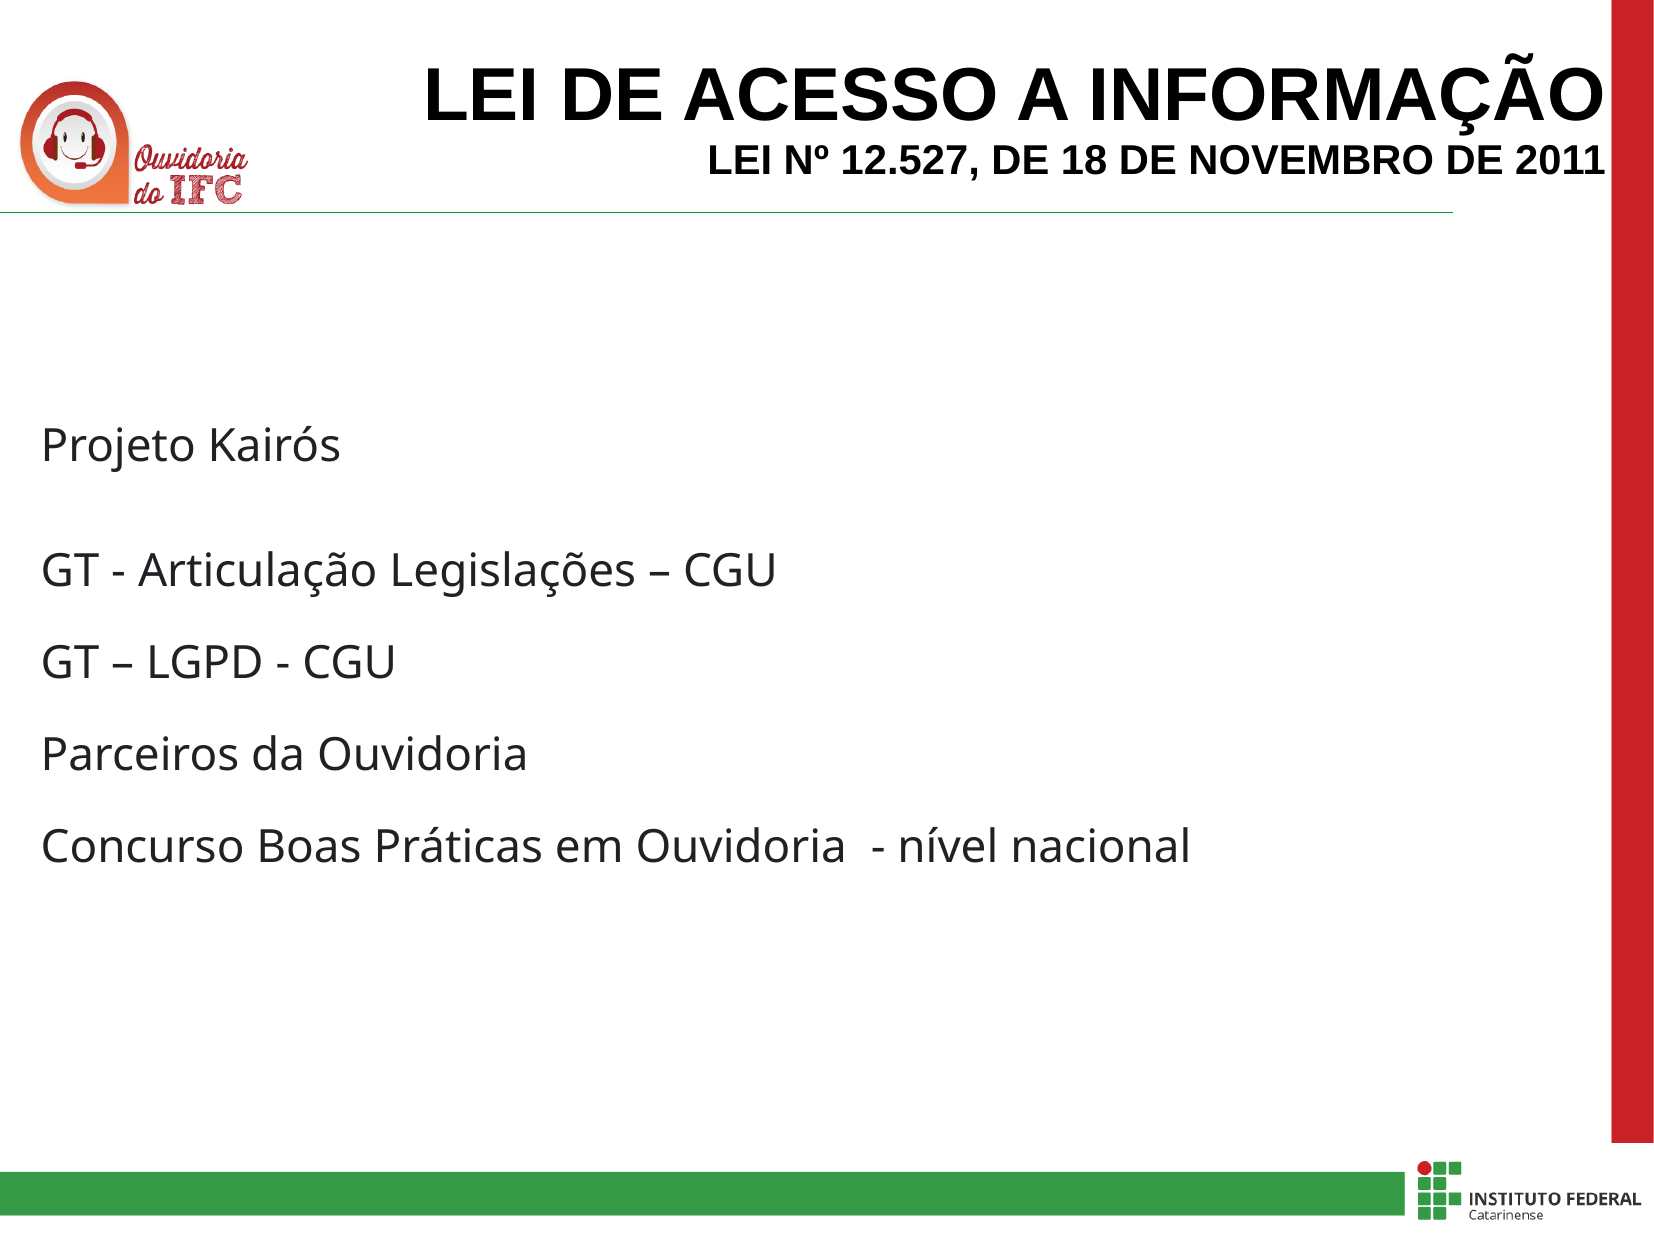

LEI DE ACESSO A INFORMAÇÃO
LEI Nº 12.527, DE 18 DE NOVEMBRO DE 2011
#
Projeto Kairós
GT - Articulação Legislações – CGU
GT – LGPD - CGU
Parceiros da Ouvidoria
Concurso Boas Práticas em Ouvidoria - nível nacional